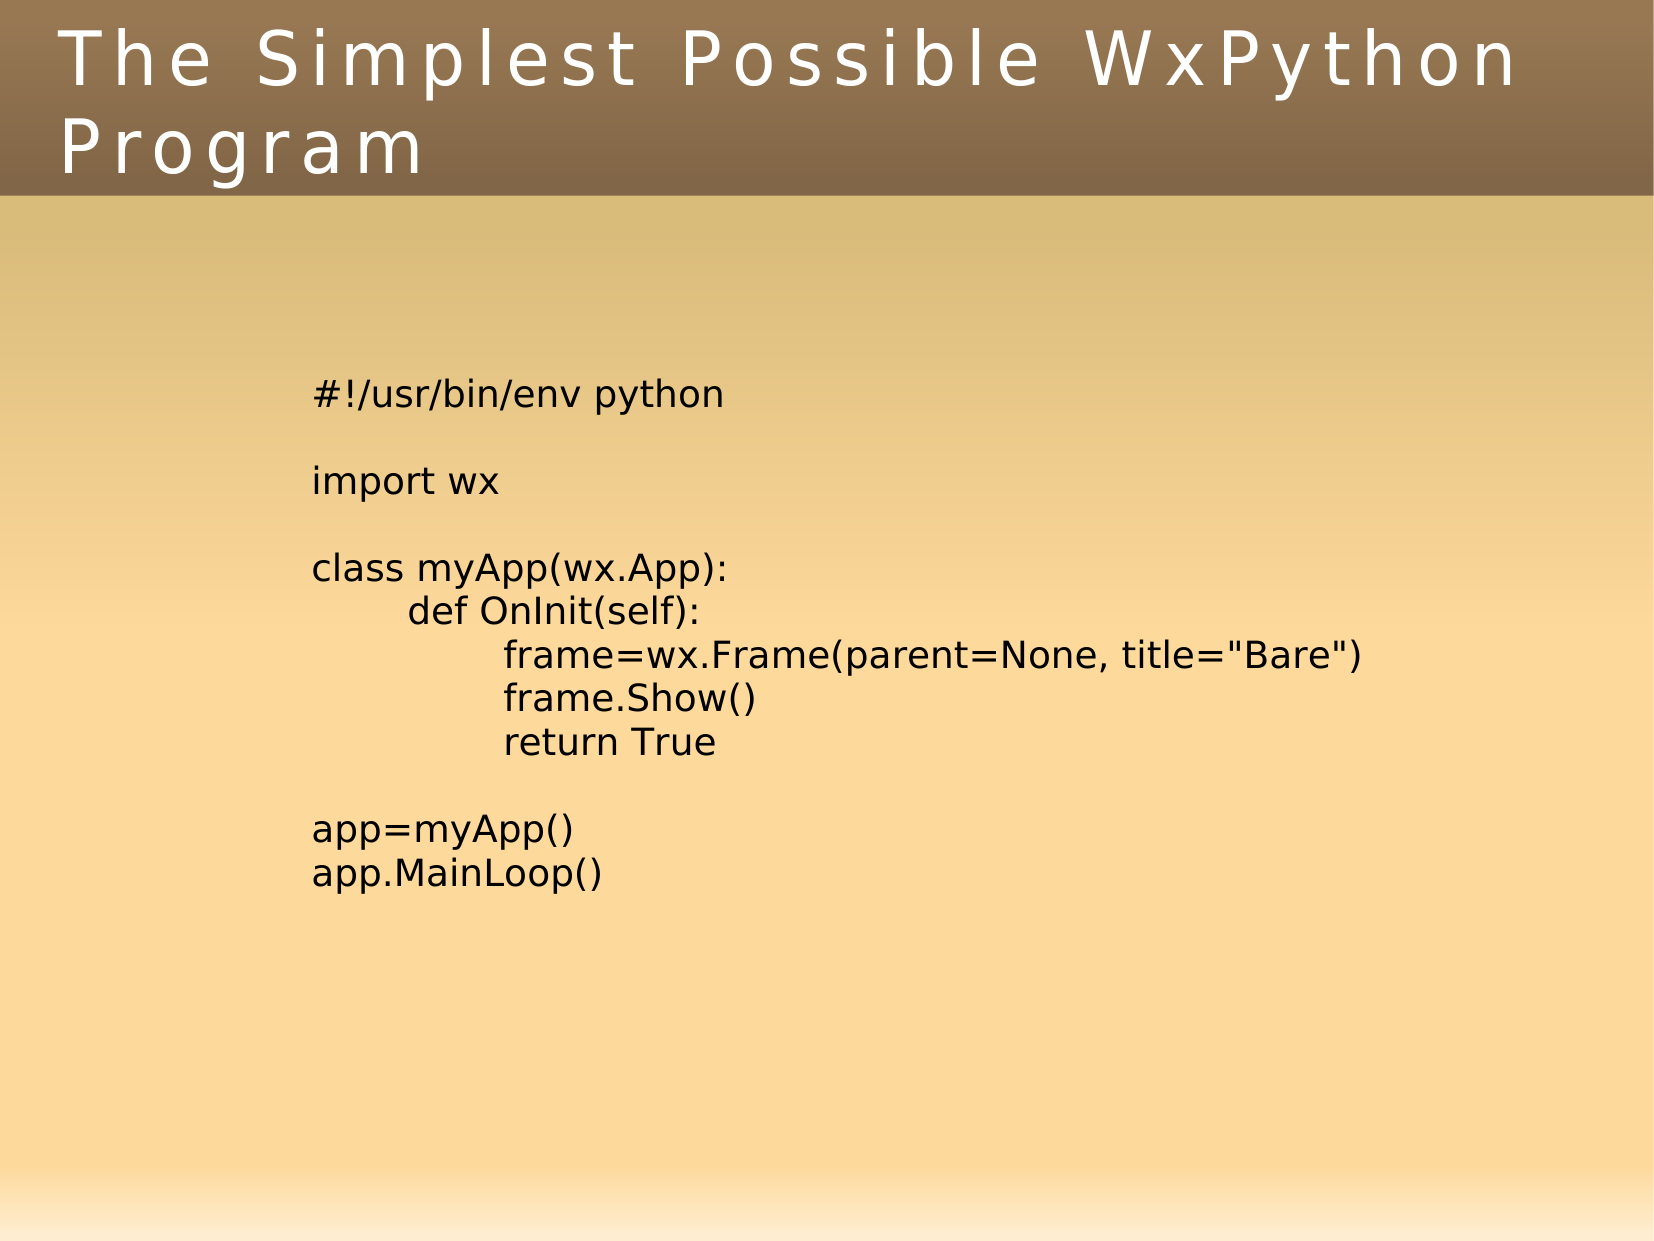

# The Simplest Possible WxPython Program
#!/usr/bin/env python
import wx
class myApp(wx.App):
 def OnInit(self):
 frame=wx.Frame(parent=None, title="Bare")
 frame.Show()
 return True
app=myApp()
app.MainLoop()